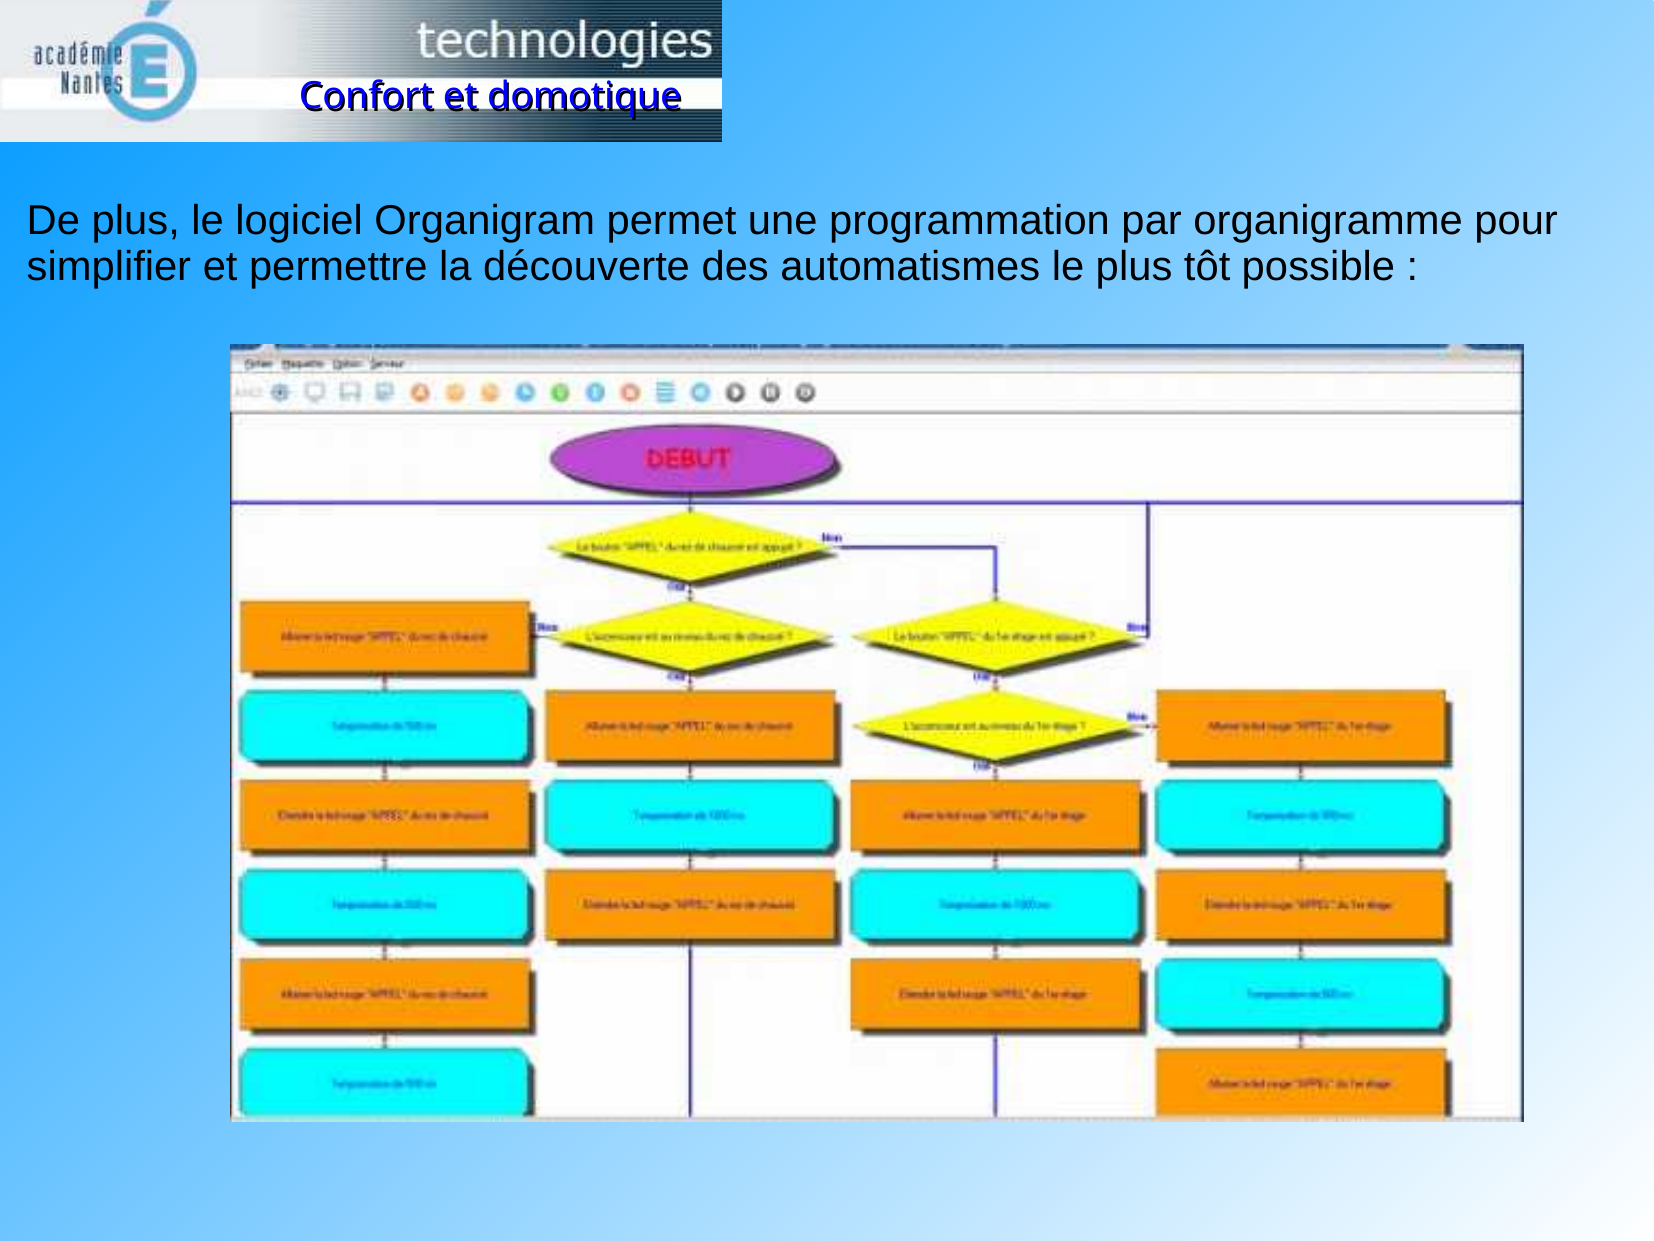

Confort et domotique
De plus, le logiciel Organigram permet une programmation par organigramme pour simplifier et permettre la découverte des automatismes le plus tôt possible :